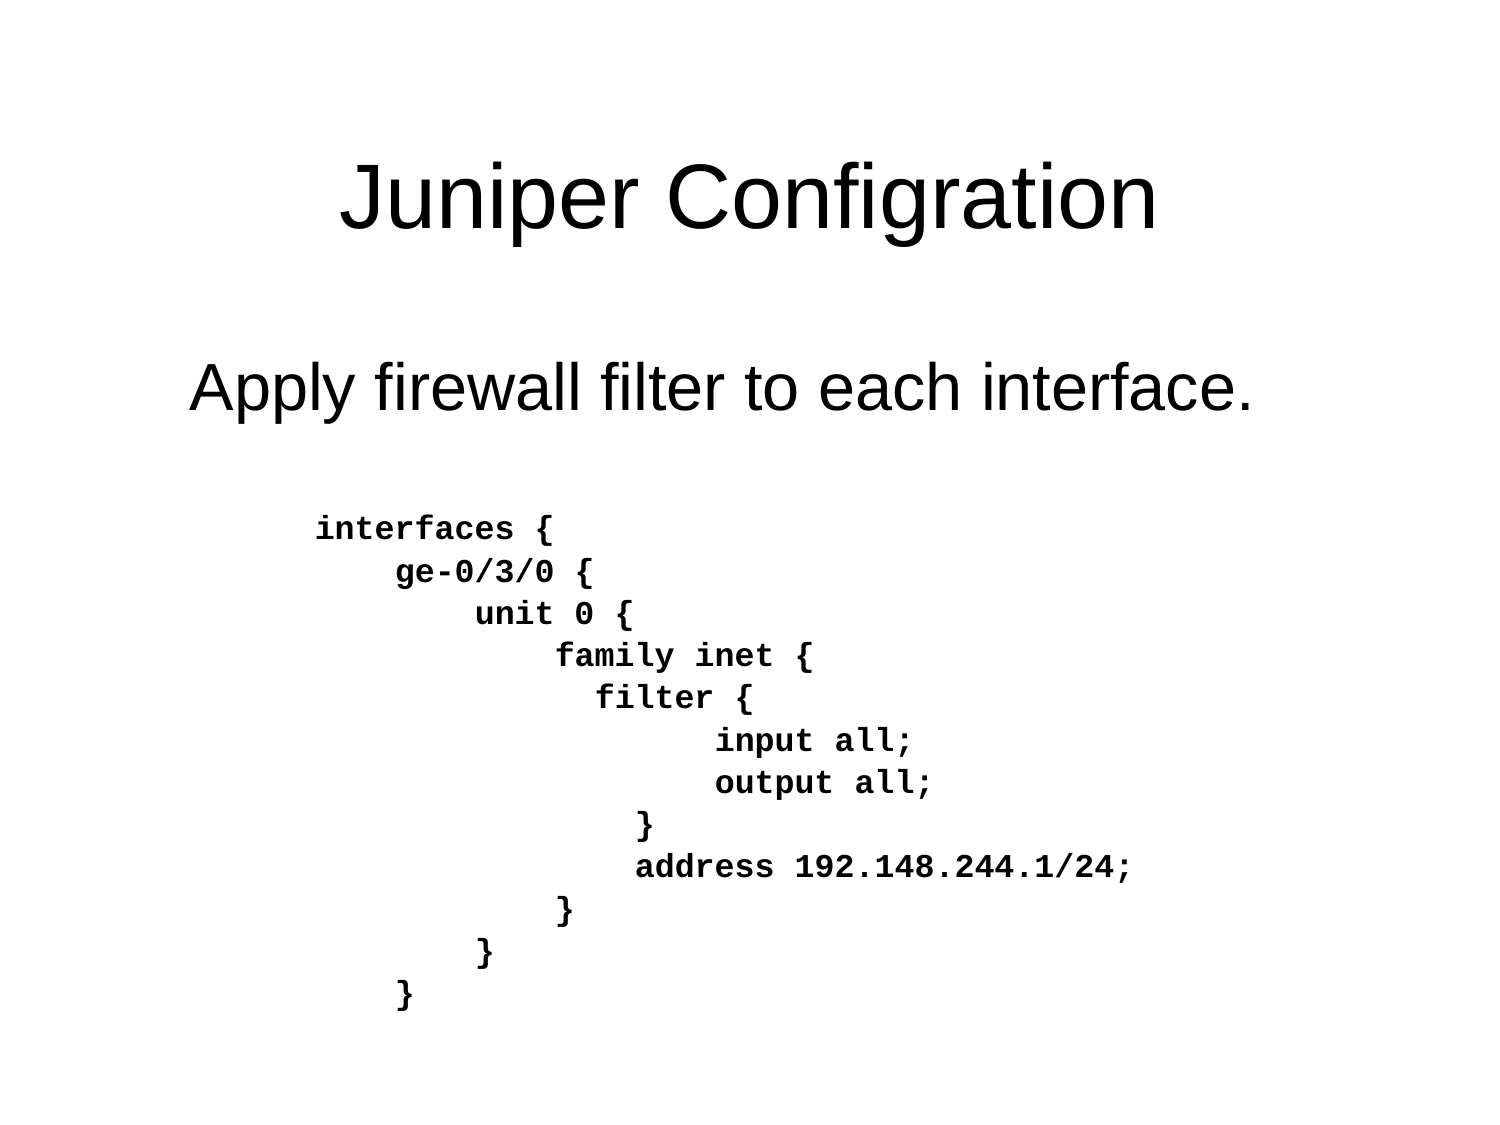

# Juniper Configration
Apply firewall filter to each interface.
interfaces {
 ge-0/3/0 {
 unit 0 {
 family inet {
 filter {
 input all;
 output all;
 }
 address 192.148.244.1/24;
 }
 }
 }